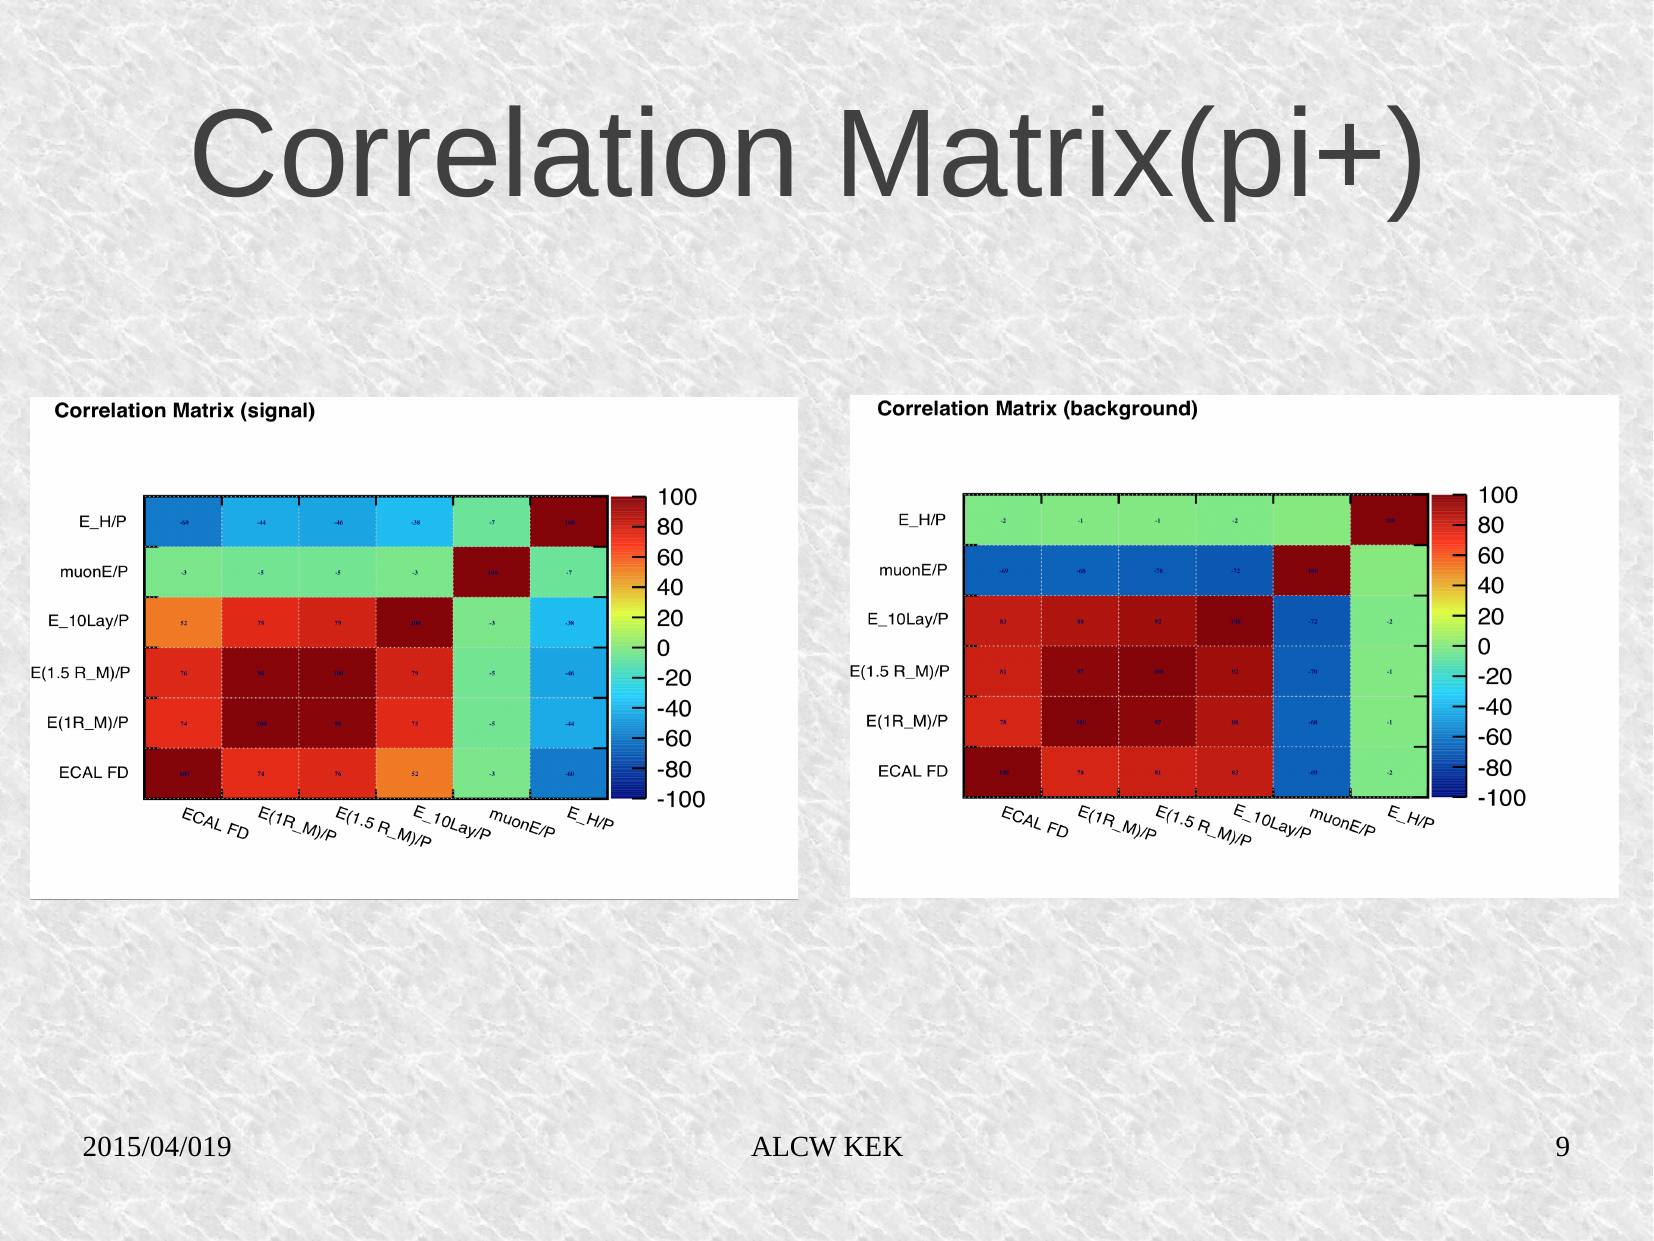

# Correlation Matrix(pi+)
2015/04/019
ALCW KEK
9